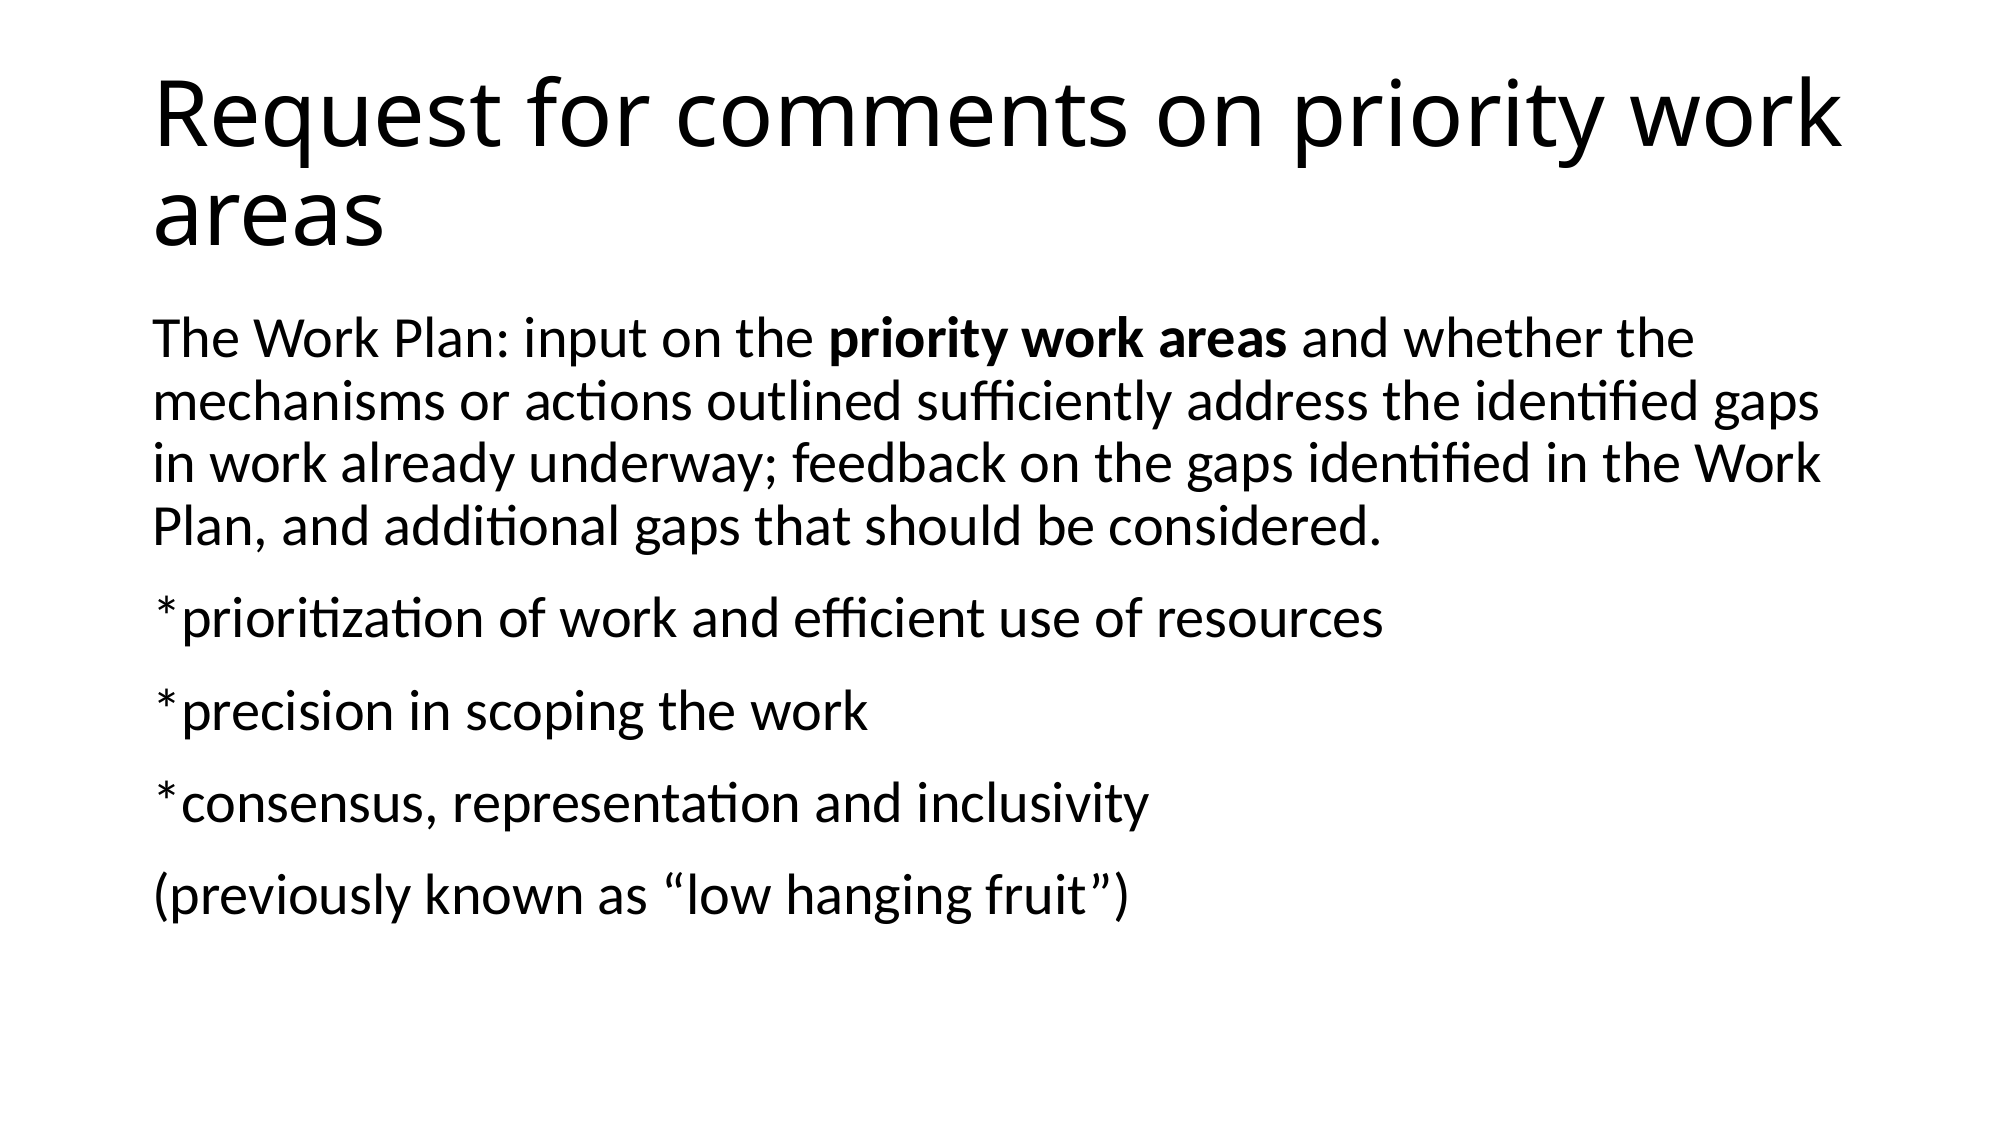

# Request for comments on priority work areas
The Work Plan: input on the priority work areas and whether the mechanisms or actions outlined sufficiently address the identified gaps in work already underway; feedback on the gaps identified in the Work Plan, and additional gaps that should be considered.
*prioritization of work and efficient use of resources
*precision in scoping the work
*consensus, representation and inclusivity
(previously known as “low hanging fruit”)